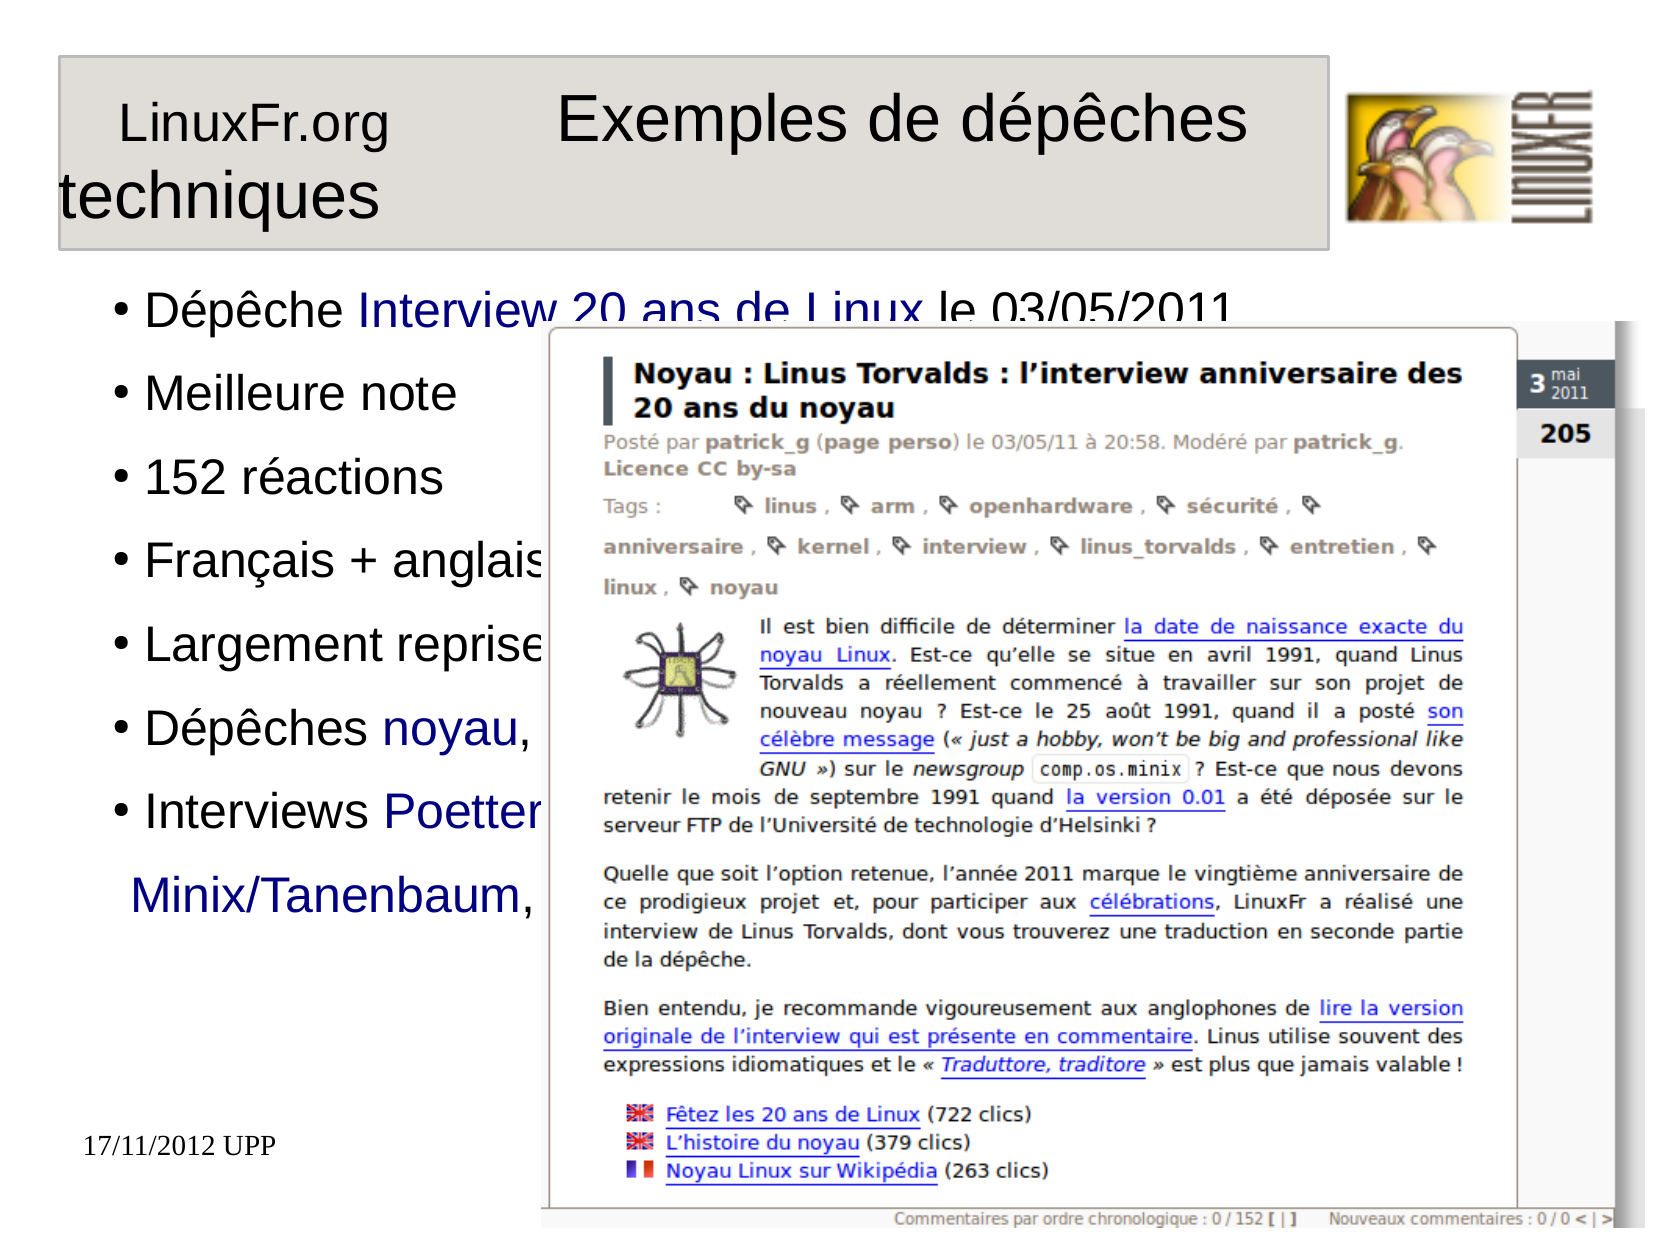

# LinuxFr.org Exemples de dépêches techniques
 Dépêche Interview 20 ans de Linux le 03/05/2011
 Meilleure note
 152 réactions
 Français + anglais
 Largement reprise
 Dépêches noyau,
 Interviews Poettering,
Minix/Tanenbaum, etc.